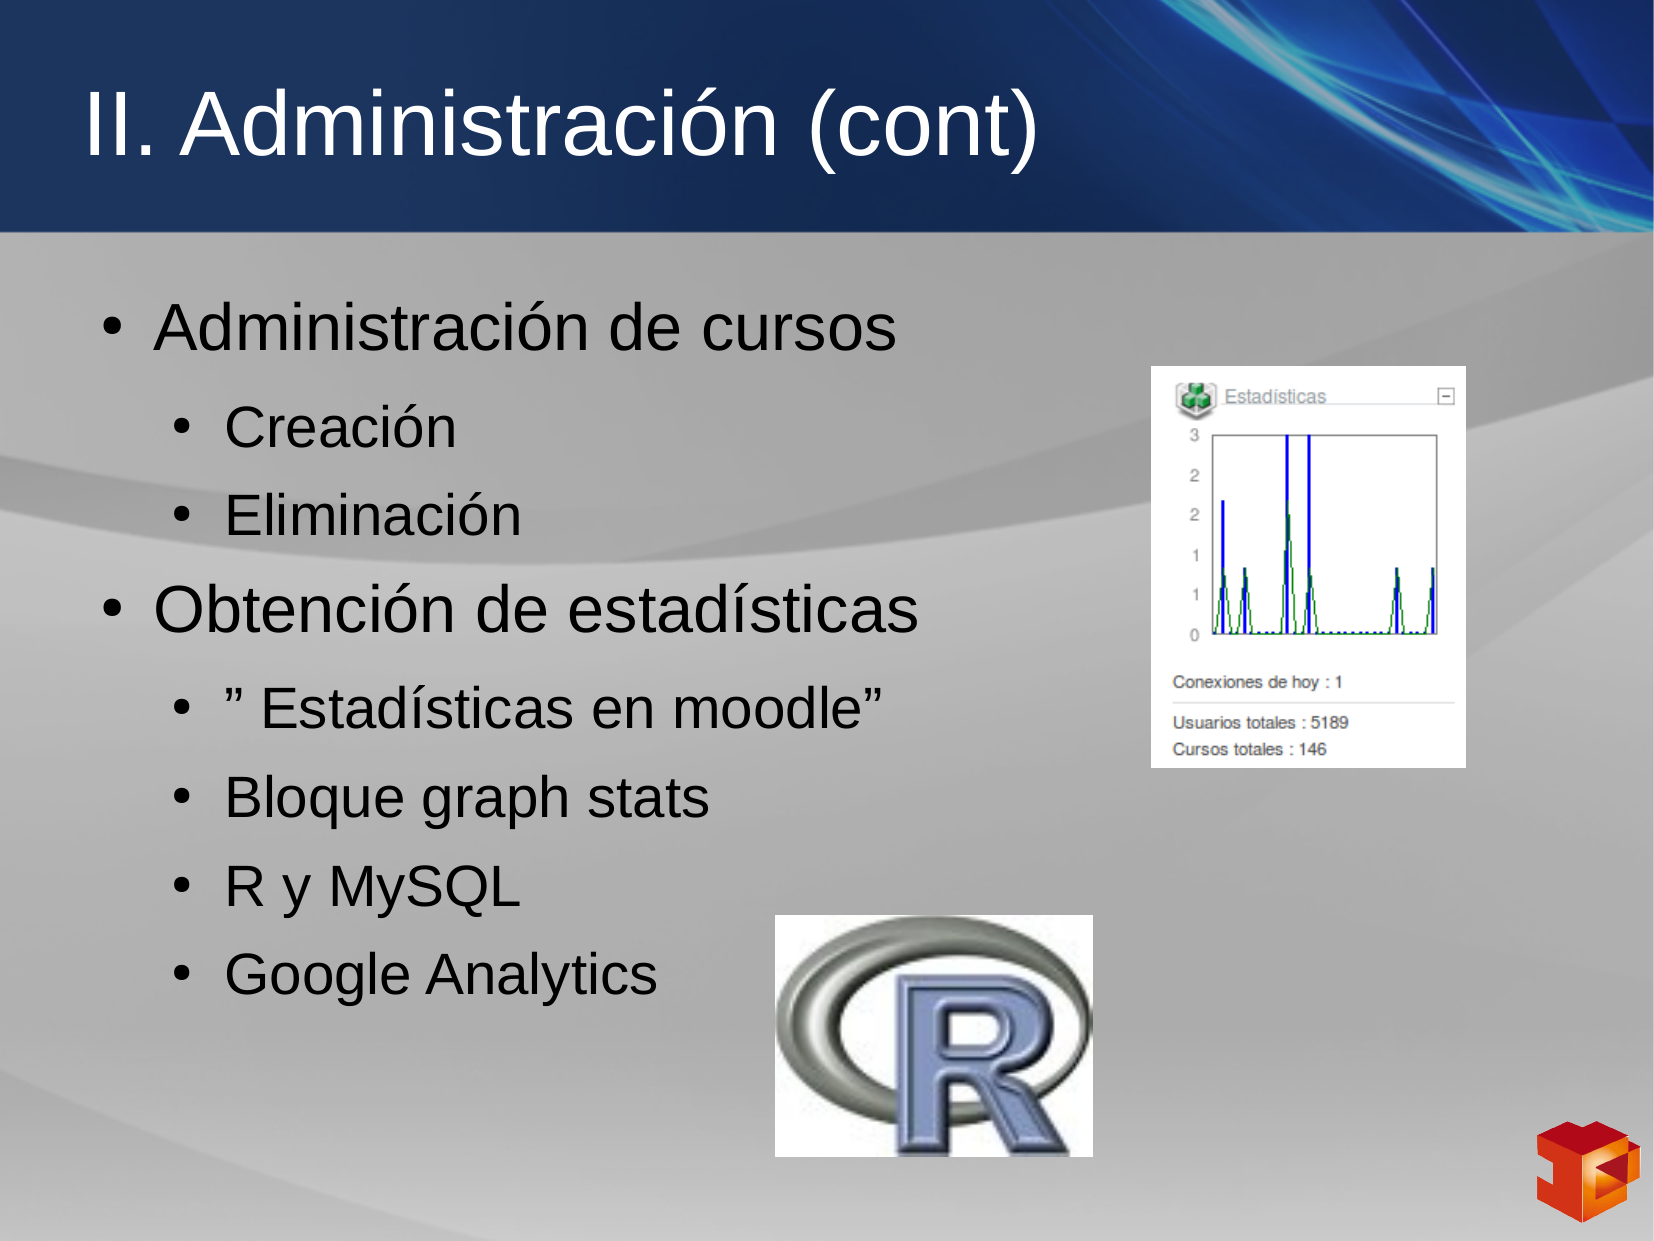

# II. Administración (cont)
Administración de cursos
Creación
Eliminación
Obtención de estadísticas
” Estadísticas en moodle”
Bloque graph stats
R y MySQL
Google Analytics